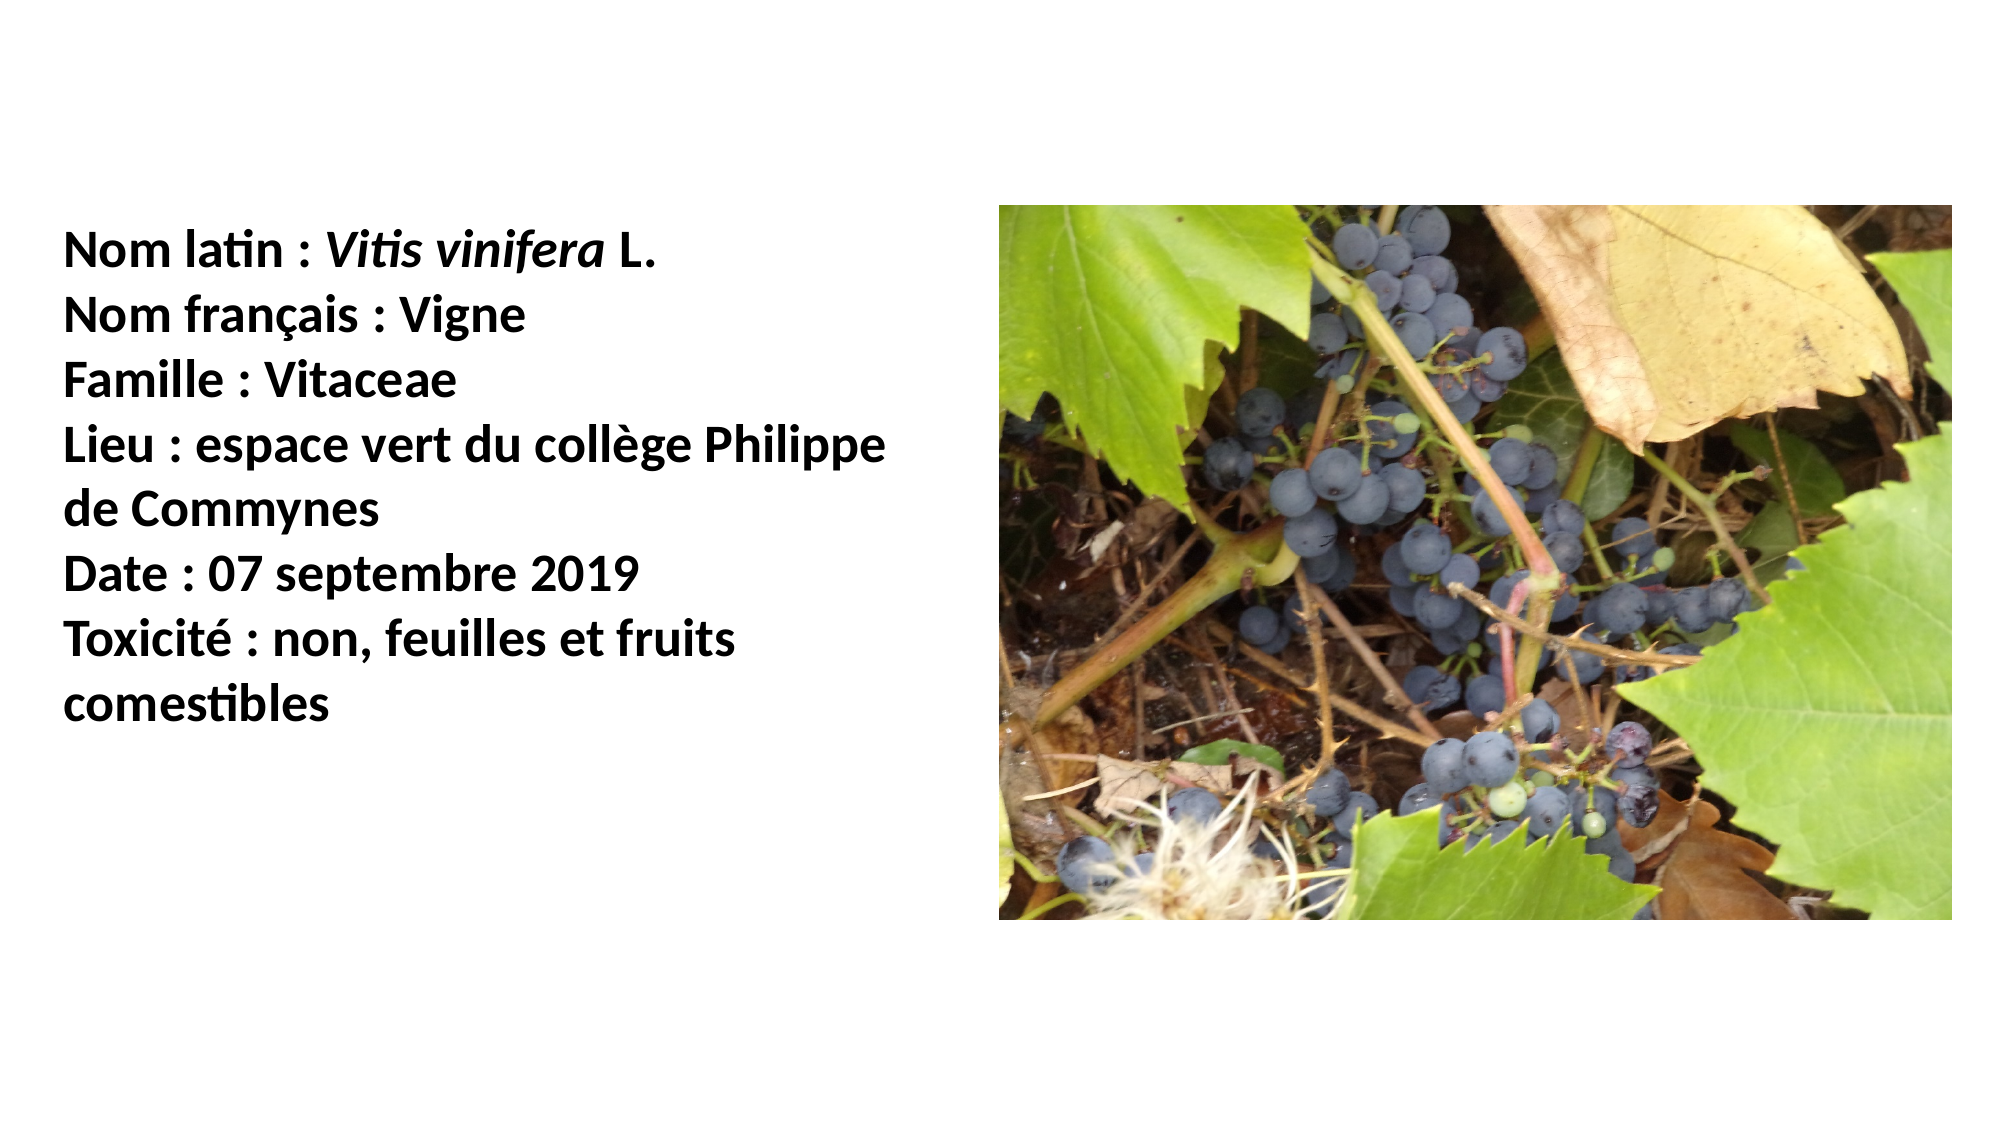

Nom latin : Vitis vinifera L.
Nom français : Vigne
Famille : Vitaceae
Lieu : espace vert du collège Philippe de Commynes
Date : 07 septembre 2019
Toxicité : non, feuilles et fruits comestibles